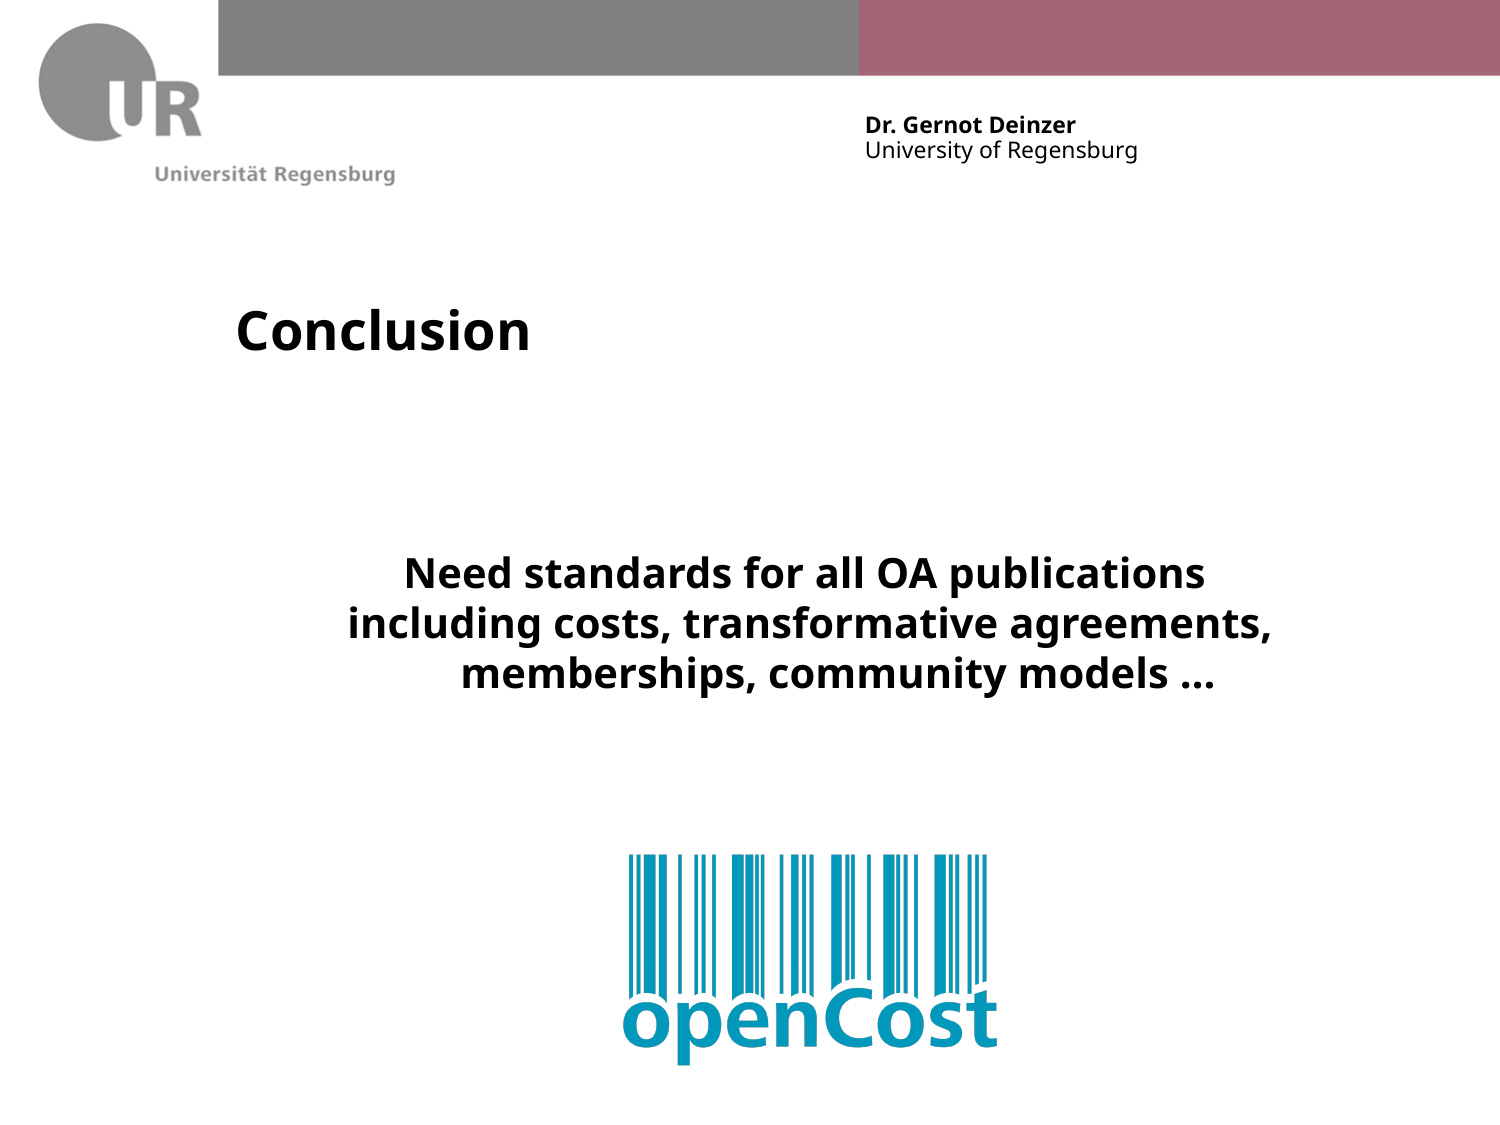

# Conclusion
Need standards for all OA publications
including costs, transformative agreements, memberships, community models …